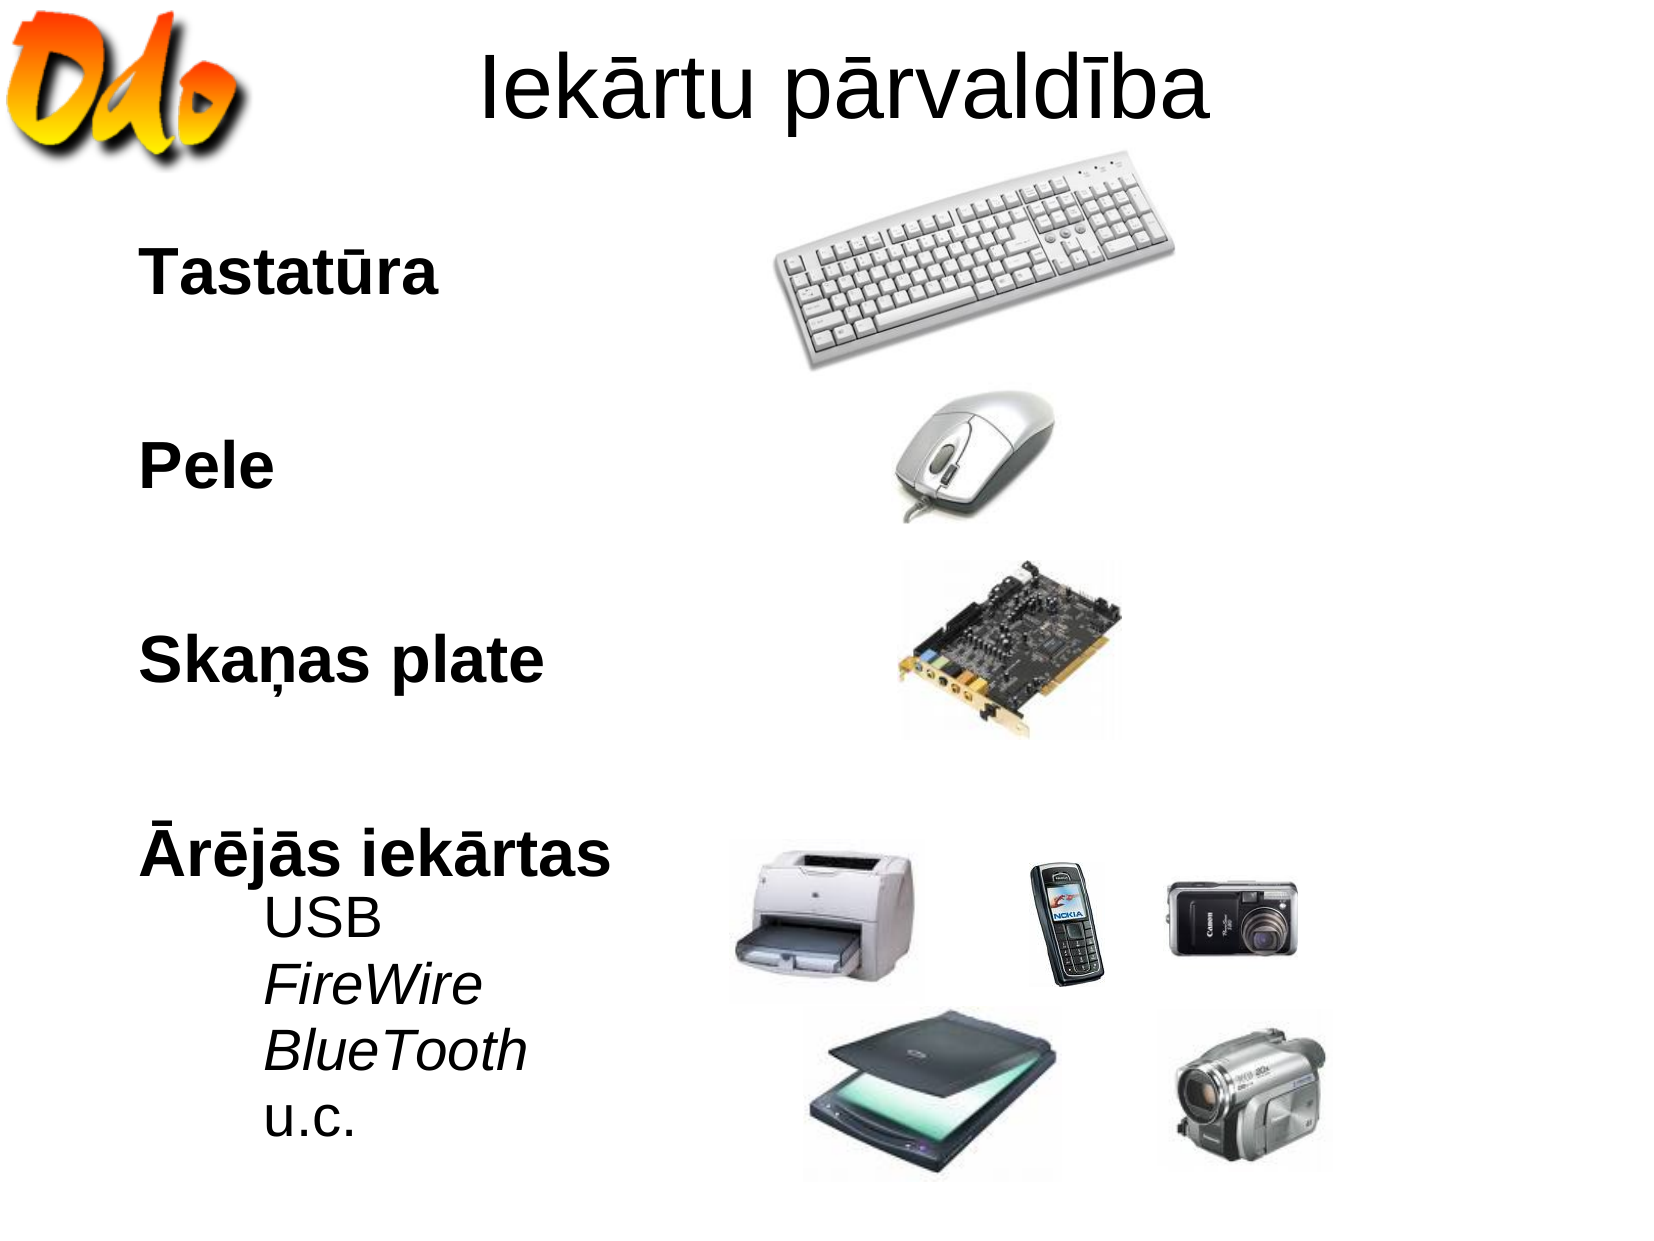

Iekārtu pārvaldība
# Tastatūra
Pele
Skaņas plate
Ārējās iekārtas
USB
FireWire
BlueTooth
u.c.